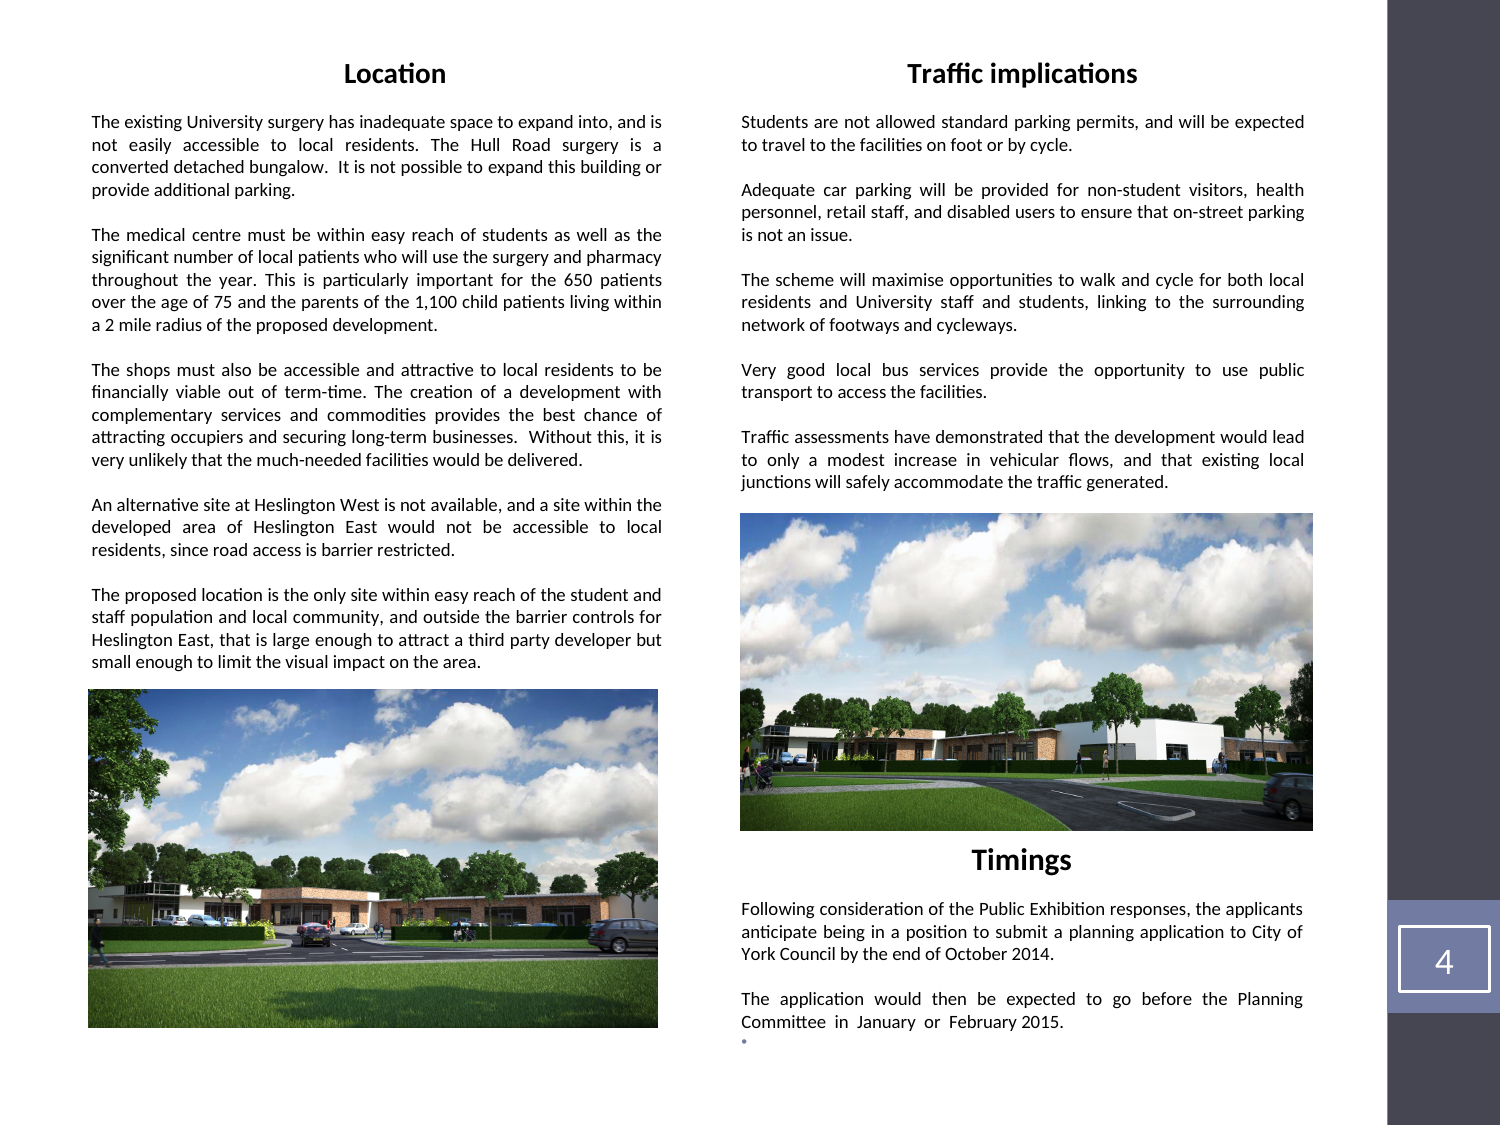

Traffic implications
Students are not allowed standard parking permits, and will be expected to travel to the facilities on foot or by cycle.
Adequate car parking will be provided for non-student visitors, health personnel, retail staff, and disabled users to ensure that on-street parking is not an issue.
The scheme will maximise opportunities to walk and cycle for both local residents and University staff and students, linking to the surrounding network of footways and cycleways.
Very good local bus services provide the opportunity to use public transport to access the facilities.
Traffic assessments have demonstrated that the development would lead to only a modest increase in vehicular flows, and that existing local junctions will safely accommodate the traffic generated.
# Location
The existing University surgery has inadequate space to expand into, and is not easily accessible to local residents. The Hull Road surgery is a converted detached bungalow. It is not possible to expand this building or provide additional parking.
The medical centre must be within easy reach of students as well as the significant number of local patients who will use the surgery and pharmacy throughout the year. This is particularly important for the 650 patients over the age of 75 and the parents of the 1,100 child patients living within a 2 mile radius of the proposed development.
The shops must also be accessible and attractive to local residents to be financially viable out of term-time. The creation of a development with complementary services and commodities provides the best chance of attracting occupiers and securing long-term businesses. Without this, it is very unlikely that the much-needed facilities would be delivered.
An alternative site at Heslington West is not available, and a site within the developed area of Heslington East would not be accessible to local residents, since road access is barrier restricted.
The proposed location is the only site within easy reach of the student and staff population and local community, and outside the barrier controls for Heslington East, that is large enough to attract a third party developer but small enough to limit the visual impact on the area.
Timings
Following consideration of the Public Exhibition responses, the applicants anticipate being in a position to submit a planning application to City of York Council by the end of October 2014.
The application would then be expected to go before the Planning Committee in January or February 2015.